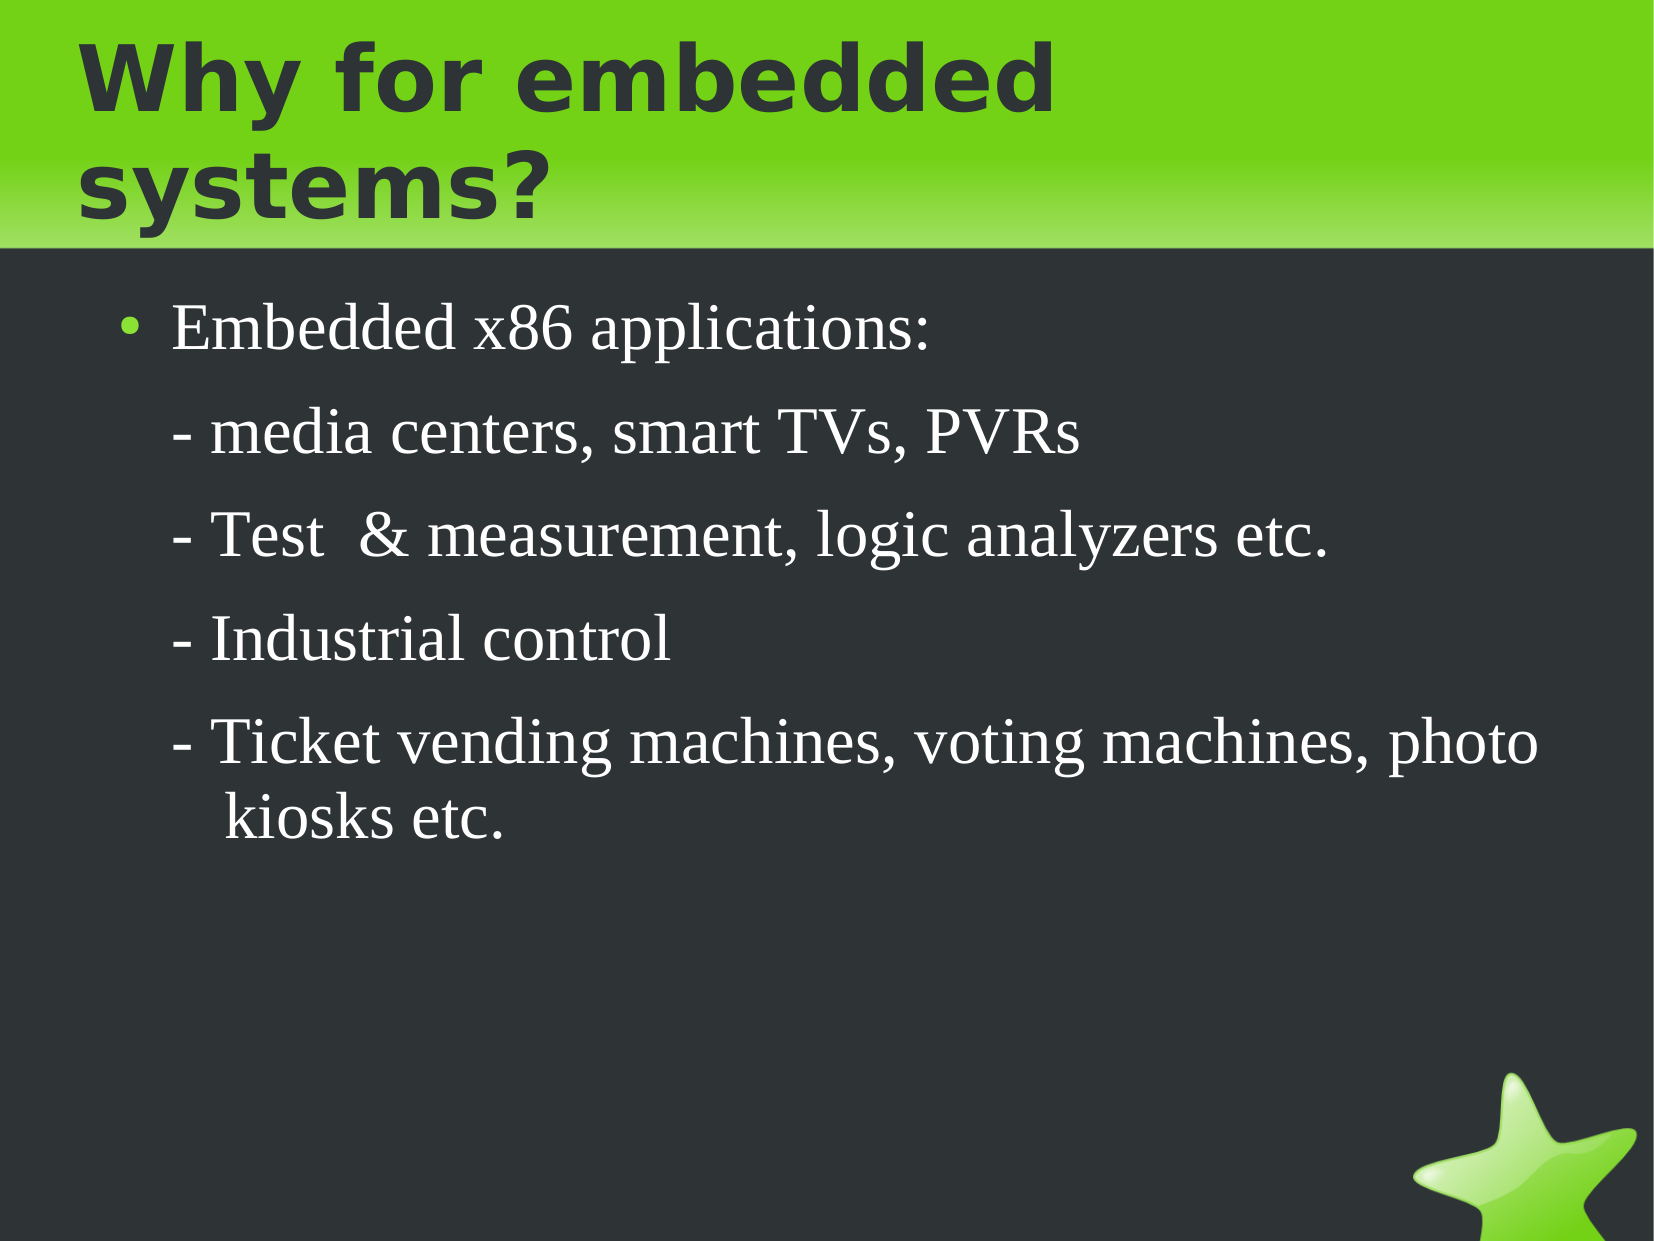

# Why for embedded systems?
Embedded x86 applications:
- media centers, smart TVs, PVRs
- Test & measurement, logic analyzers etc.
- Industrial control
- Ticket vending machines, voting machines, photo kiosks etc.